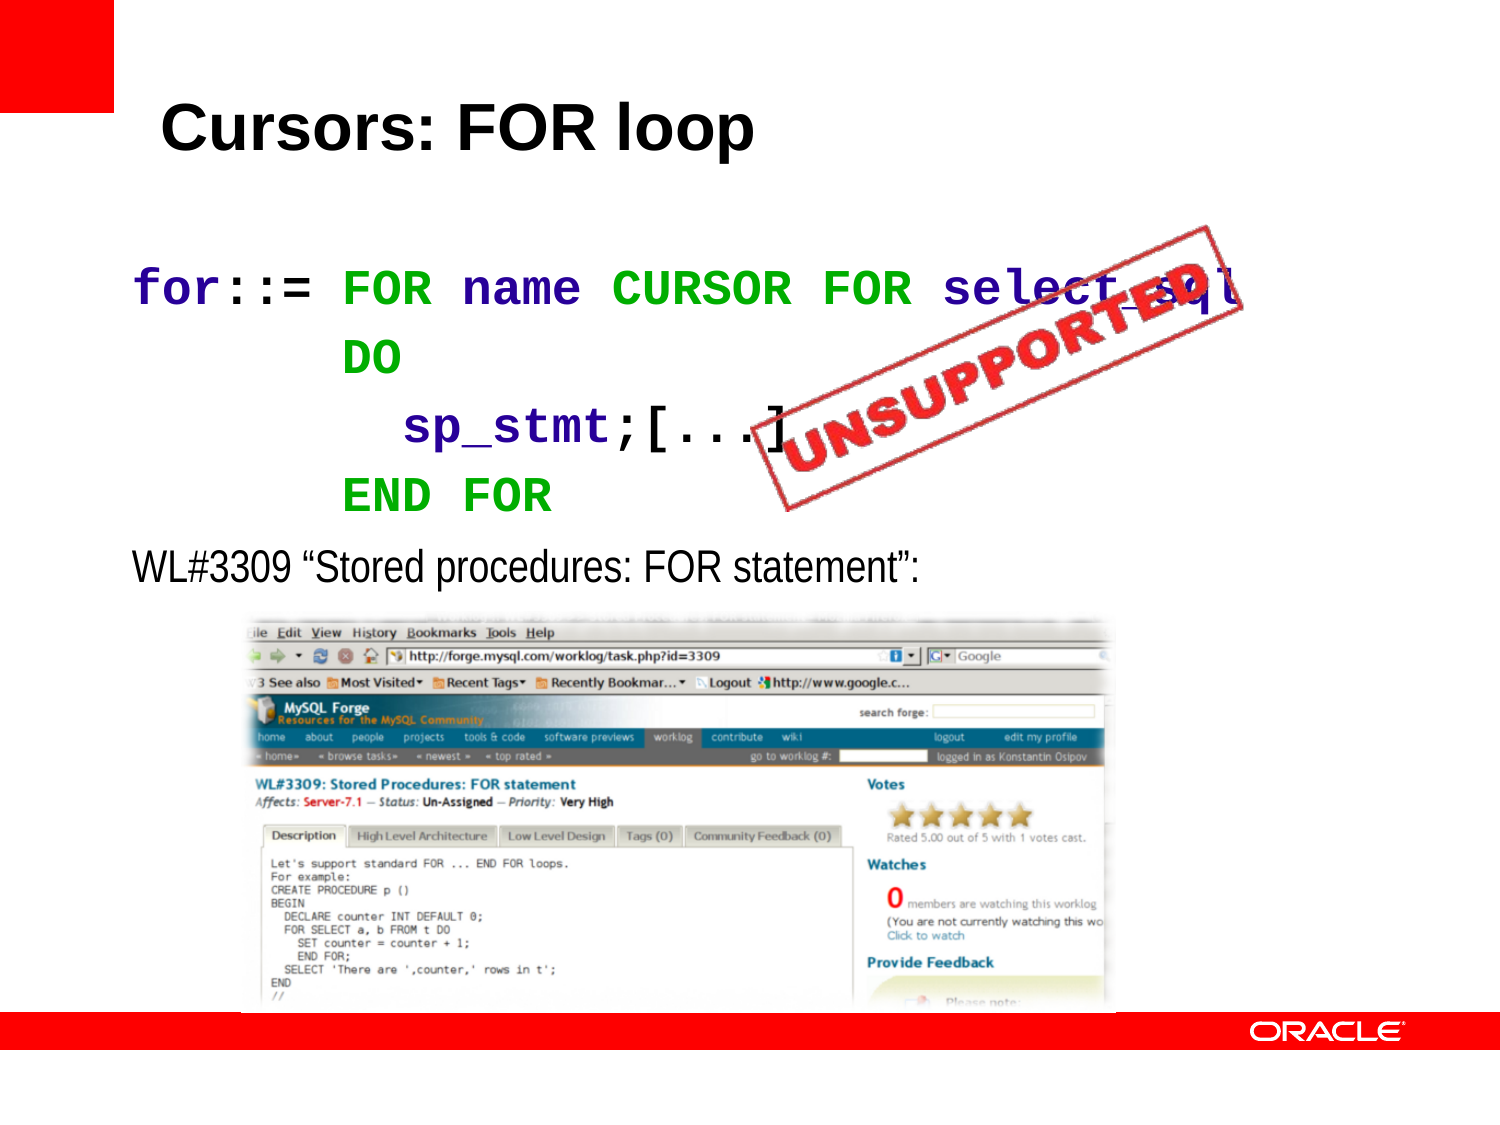

# Cursors: FOR loop
for::= FOR name CURSOR FOR select_sql
 DO
 sp_stmt;[...]
 END FOR
WL#3309 “Stored procedures: FOR statement”: